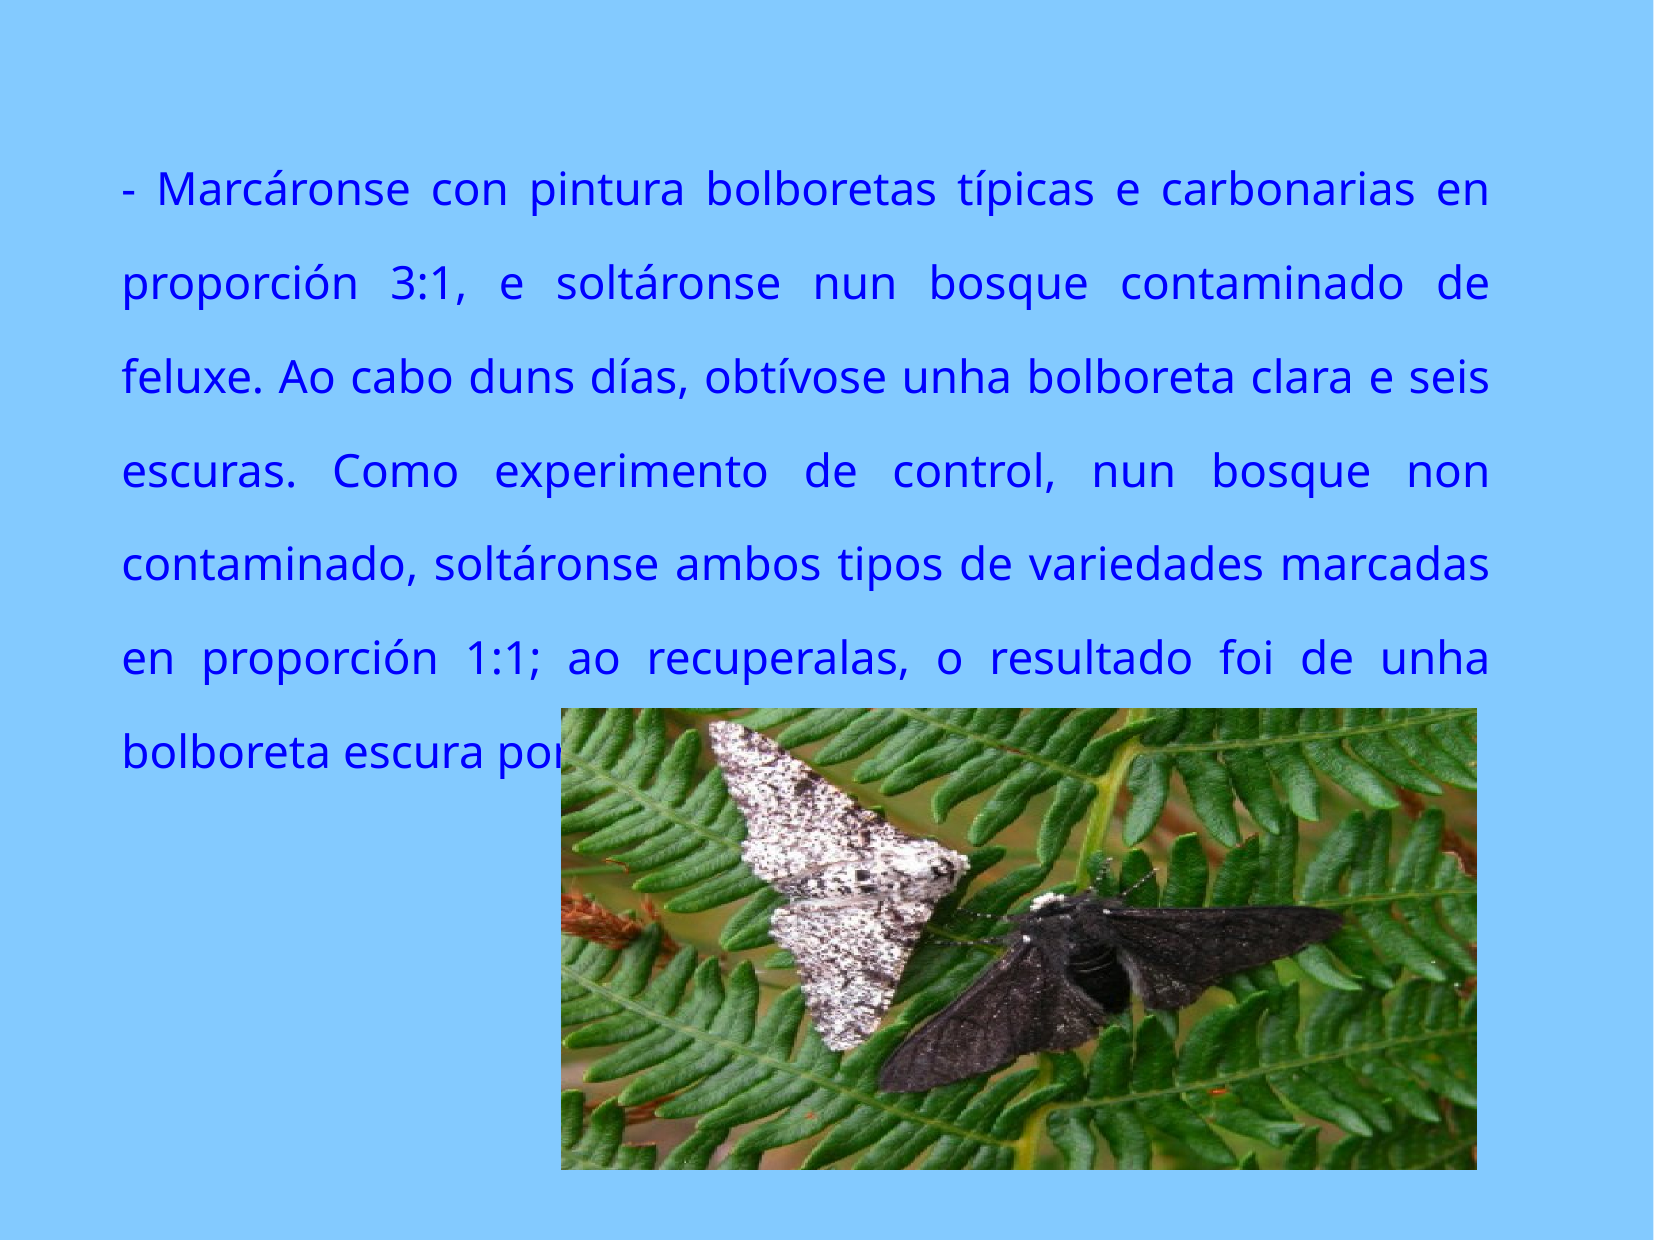

- Marcáronse con pintura bolboretas típicas e carbonarias en proporción 3:1, e soltáronse nun bosque contaminado de feluxe. Ao cabo duns días, obtívose unha bolboreta clara e seis escuras. Como experimento de control, nun bosque non contaminado, soltáronse ambos tipos de variedades marcadas en proporción 1:1; ao recuperalas, o resultado foi de unha bolboreta escura por cada dúass claras.